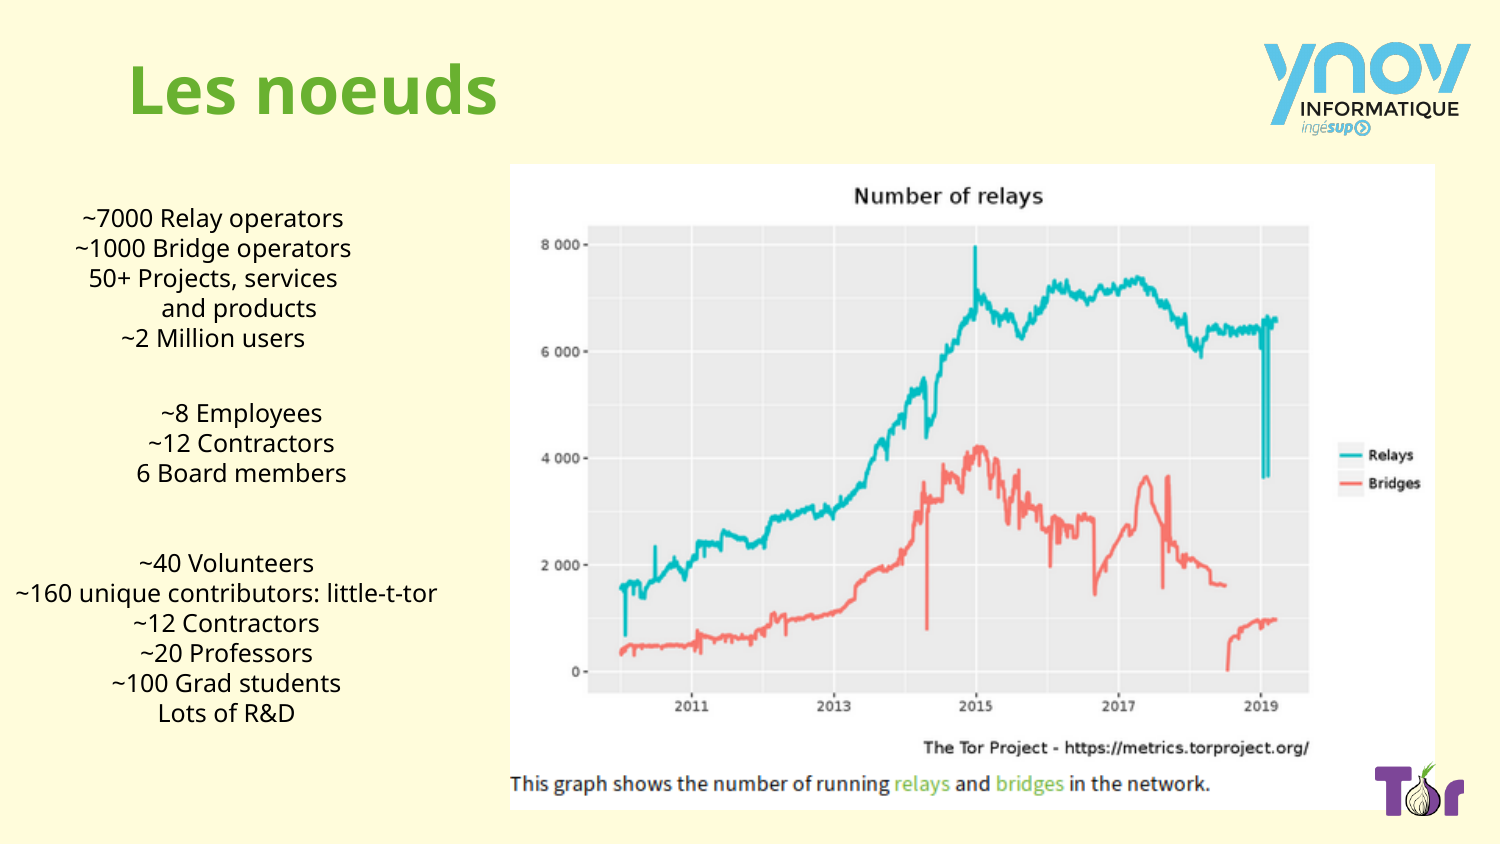

Les noeuds
~7000 Relay operators
~1000 Bridge operators
50+ Projects, services
 and products
~2 Million users
~8 Employees
~12 Contractors
6 Board members
~40 Volunteers
~160 unique contributors: little-t-tor
~12 Contractors
~20 Professors
~100 Grad students
Lots of R&D